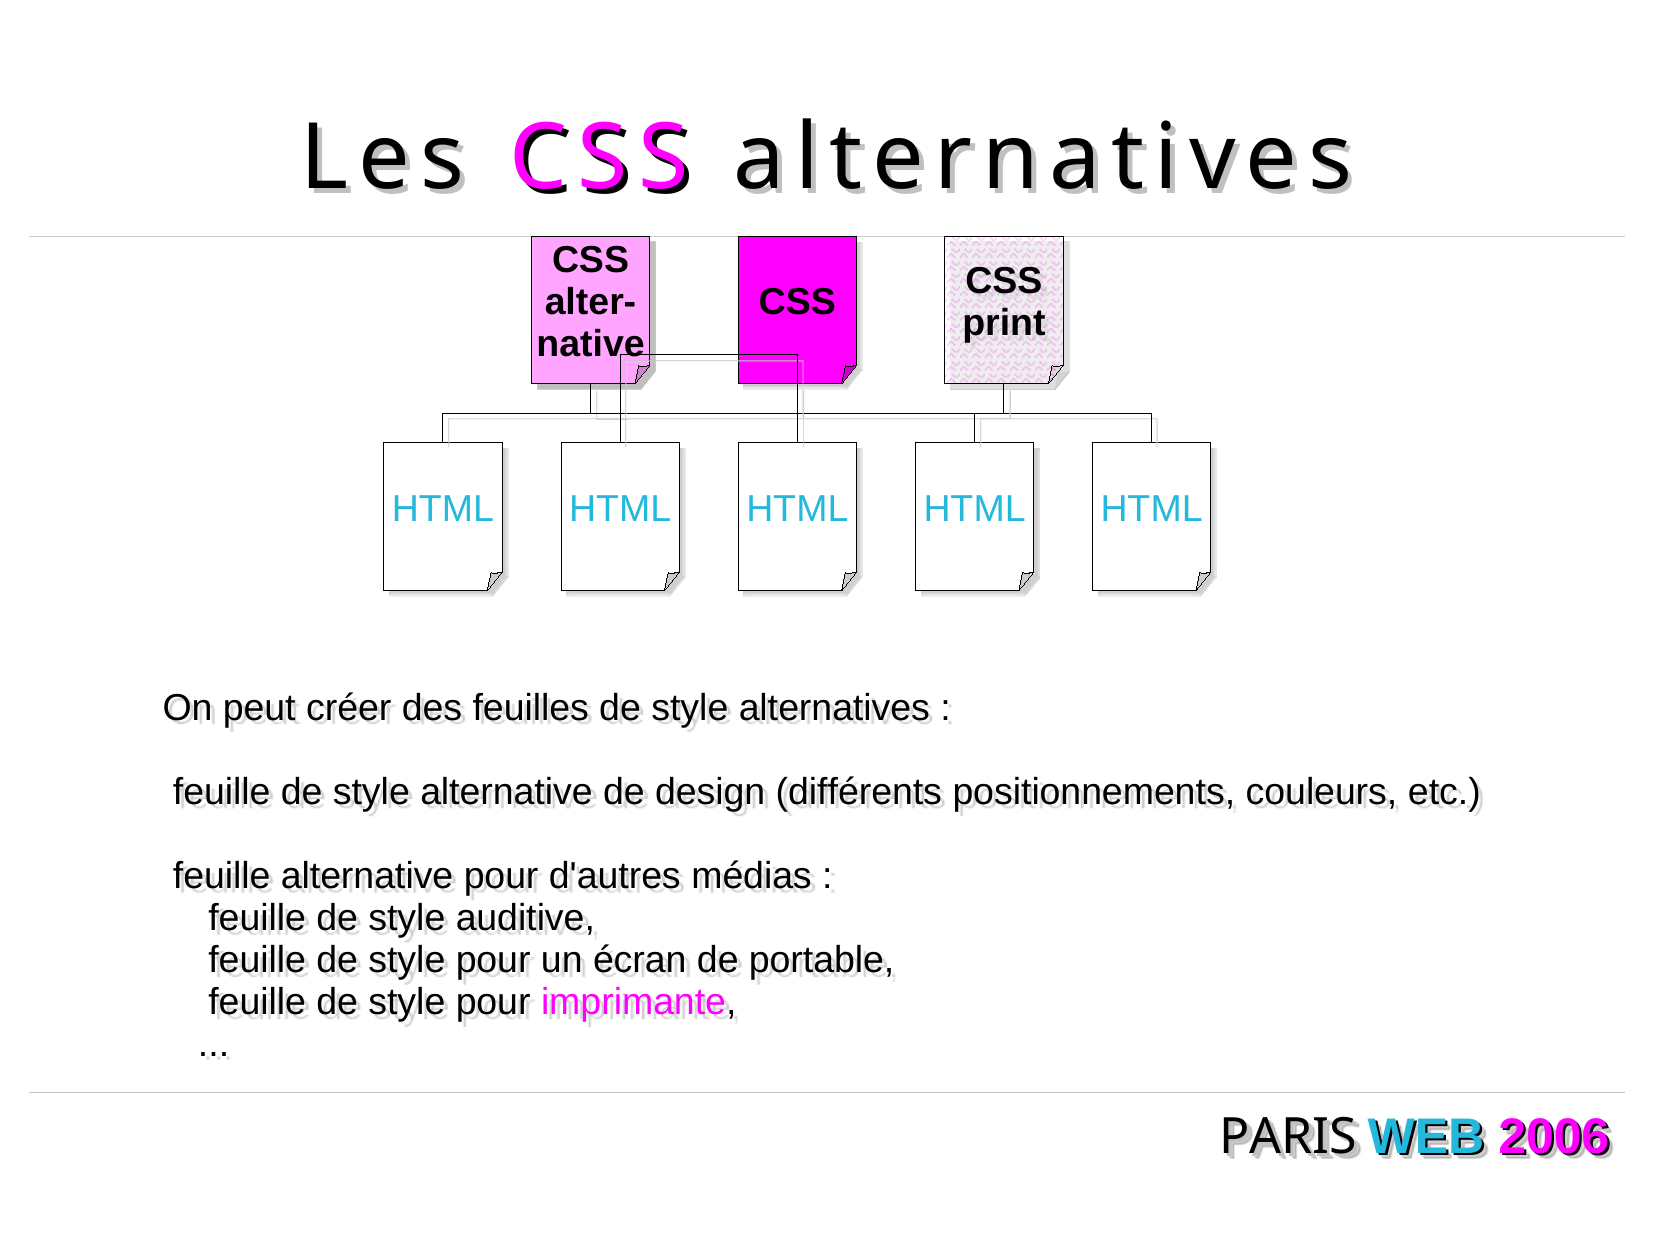

# Les CSS alternatives
CSS
alter-
native
CSS
CSS
print
HTML
HTML
HTML
HTML
HTML
On peut créer des feuilles de style alternatives :
 feuille de style alternative de design (différents positionnements, couleurs, etc.)
 feuille alternative pour d'autres médias :
 feuille de style auditive,
 feuille de style pour un écran de portable,
 feuille de style pour imprimante,
...
PARIS WEB 2006